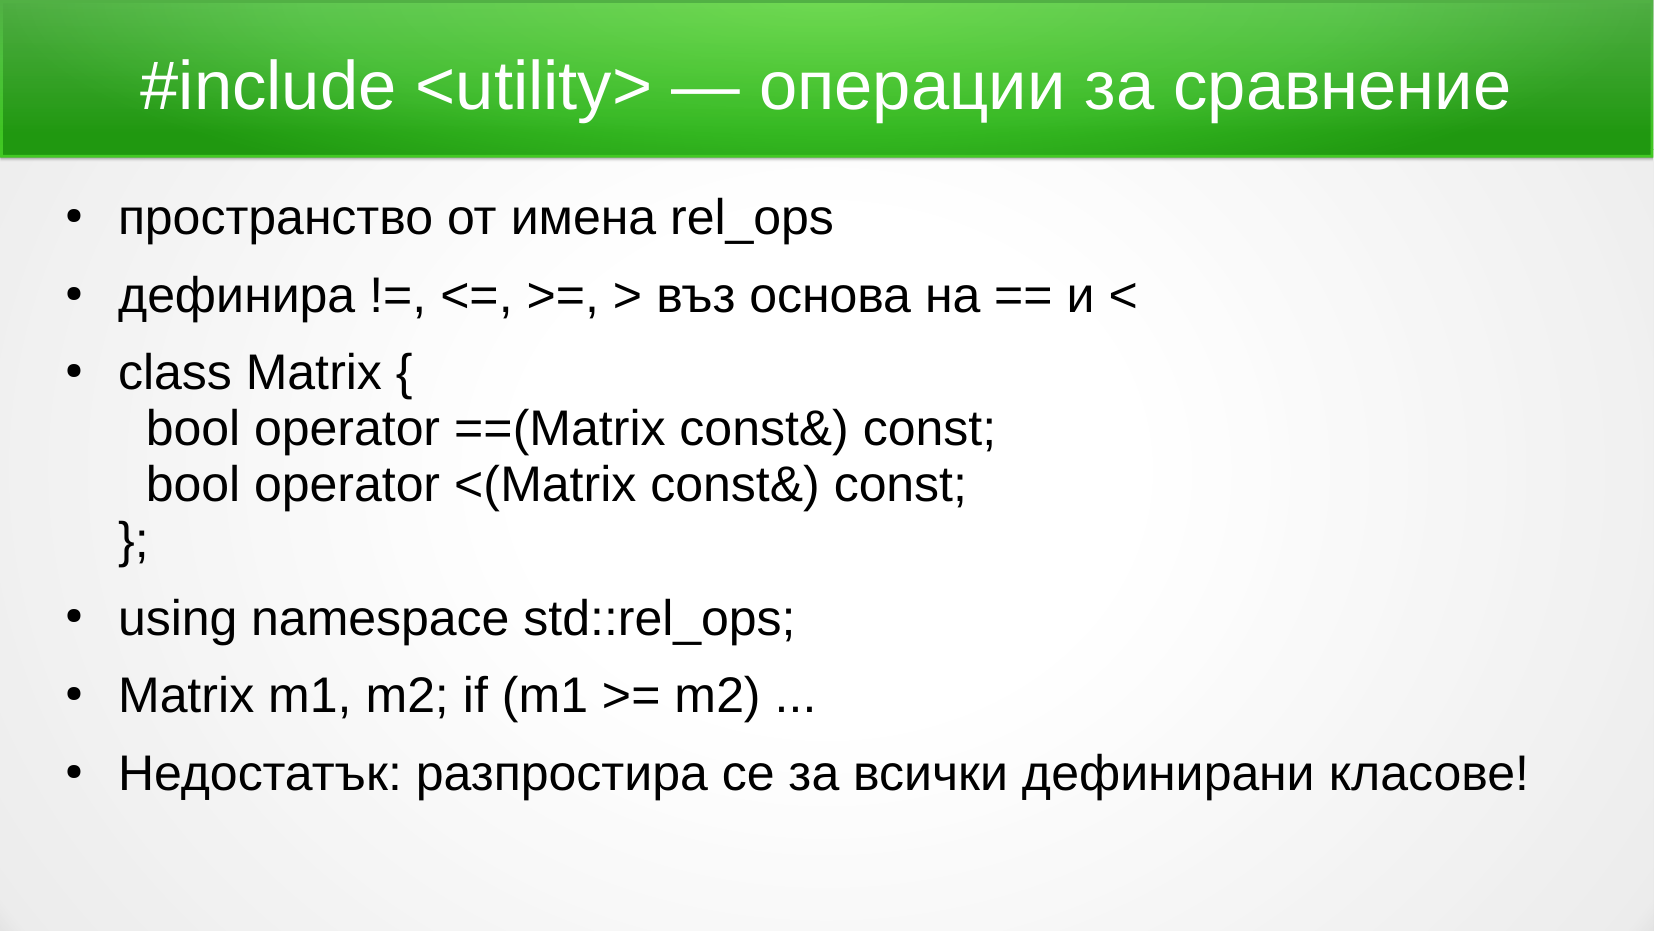

# #include <utility> — операции за сравнение
пространство от имена rel_ops
дефинира !=, <=, >=, > въз основа на == и <
class Matrix {
 bool operator ==(Matrix const&) const;
 bool operator <(Matrix const&) const;
};
using namespace std::rel_ops;
Matrix m1, m2; if (m1 >= m2) ...
Недостатък: разпростира се за всички дефинирани класове!